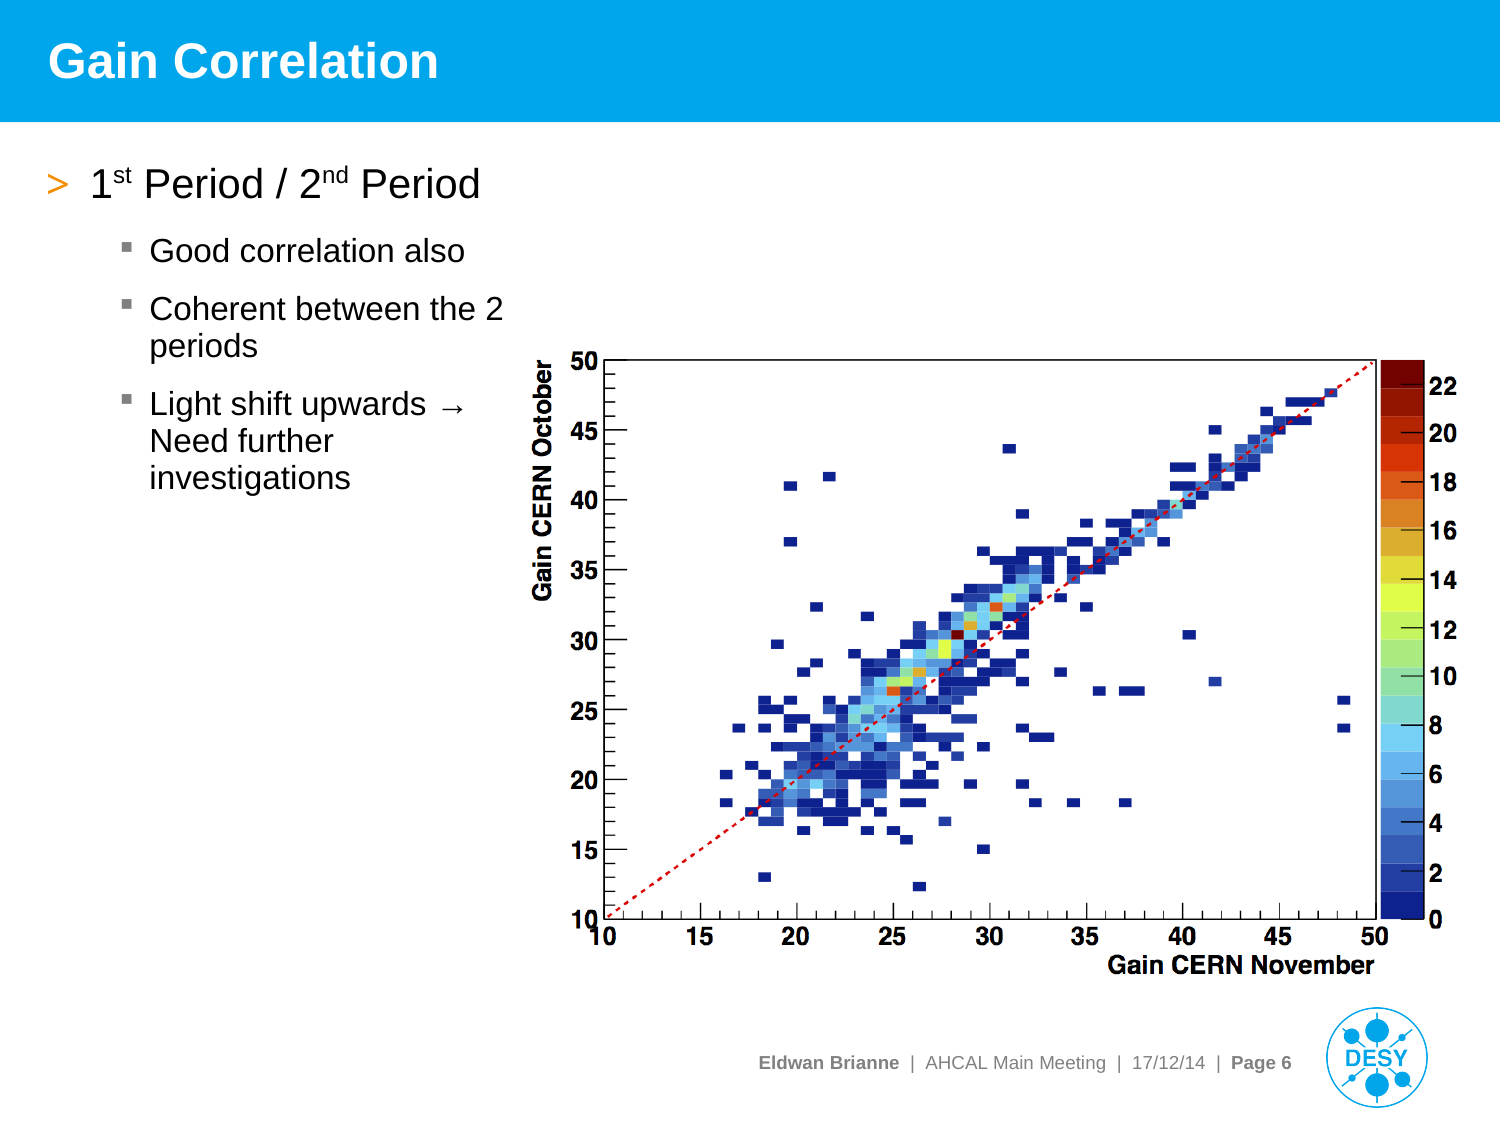

# Gain Correlation
1st Period / 2nd Period
Good correlation also
Coherent between the 2 periods
Light shift upwards → Need further investigations